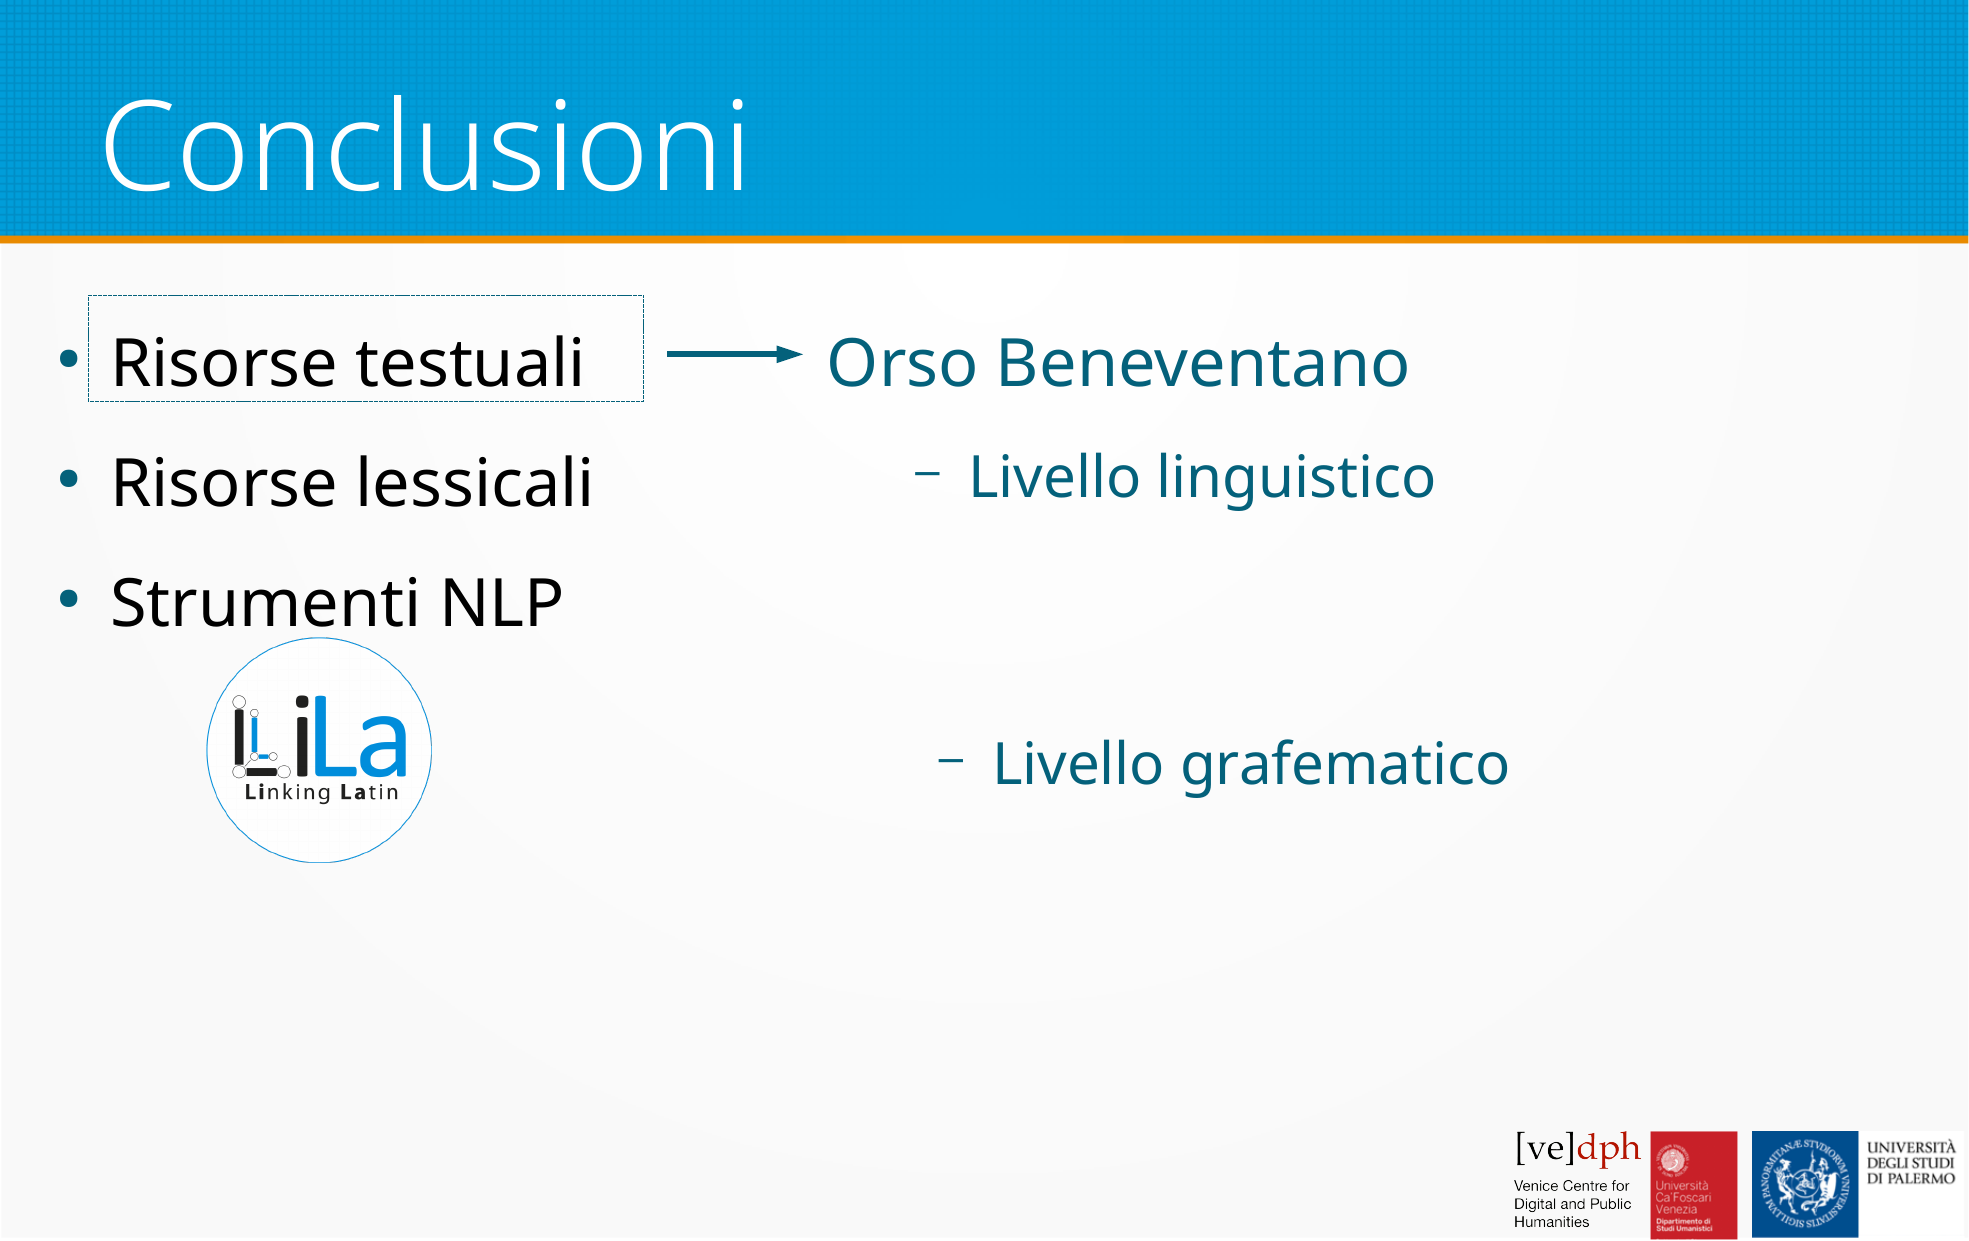

# Conclusioni
Risorse testuali
Risorse lessicali
Strumenti NLP
Orso Beneventano
Livello linguistico
Livello grafematico